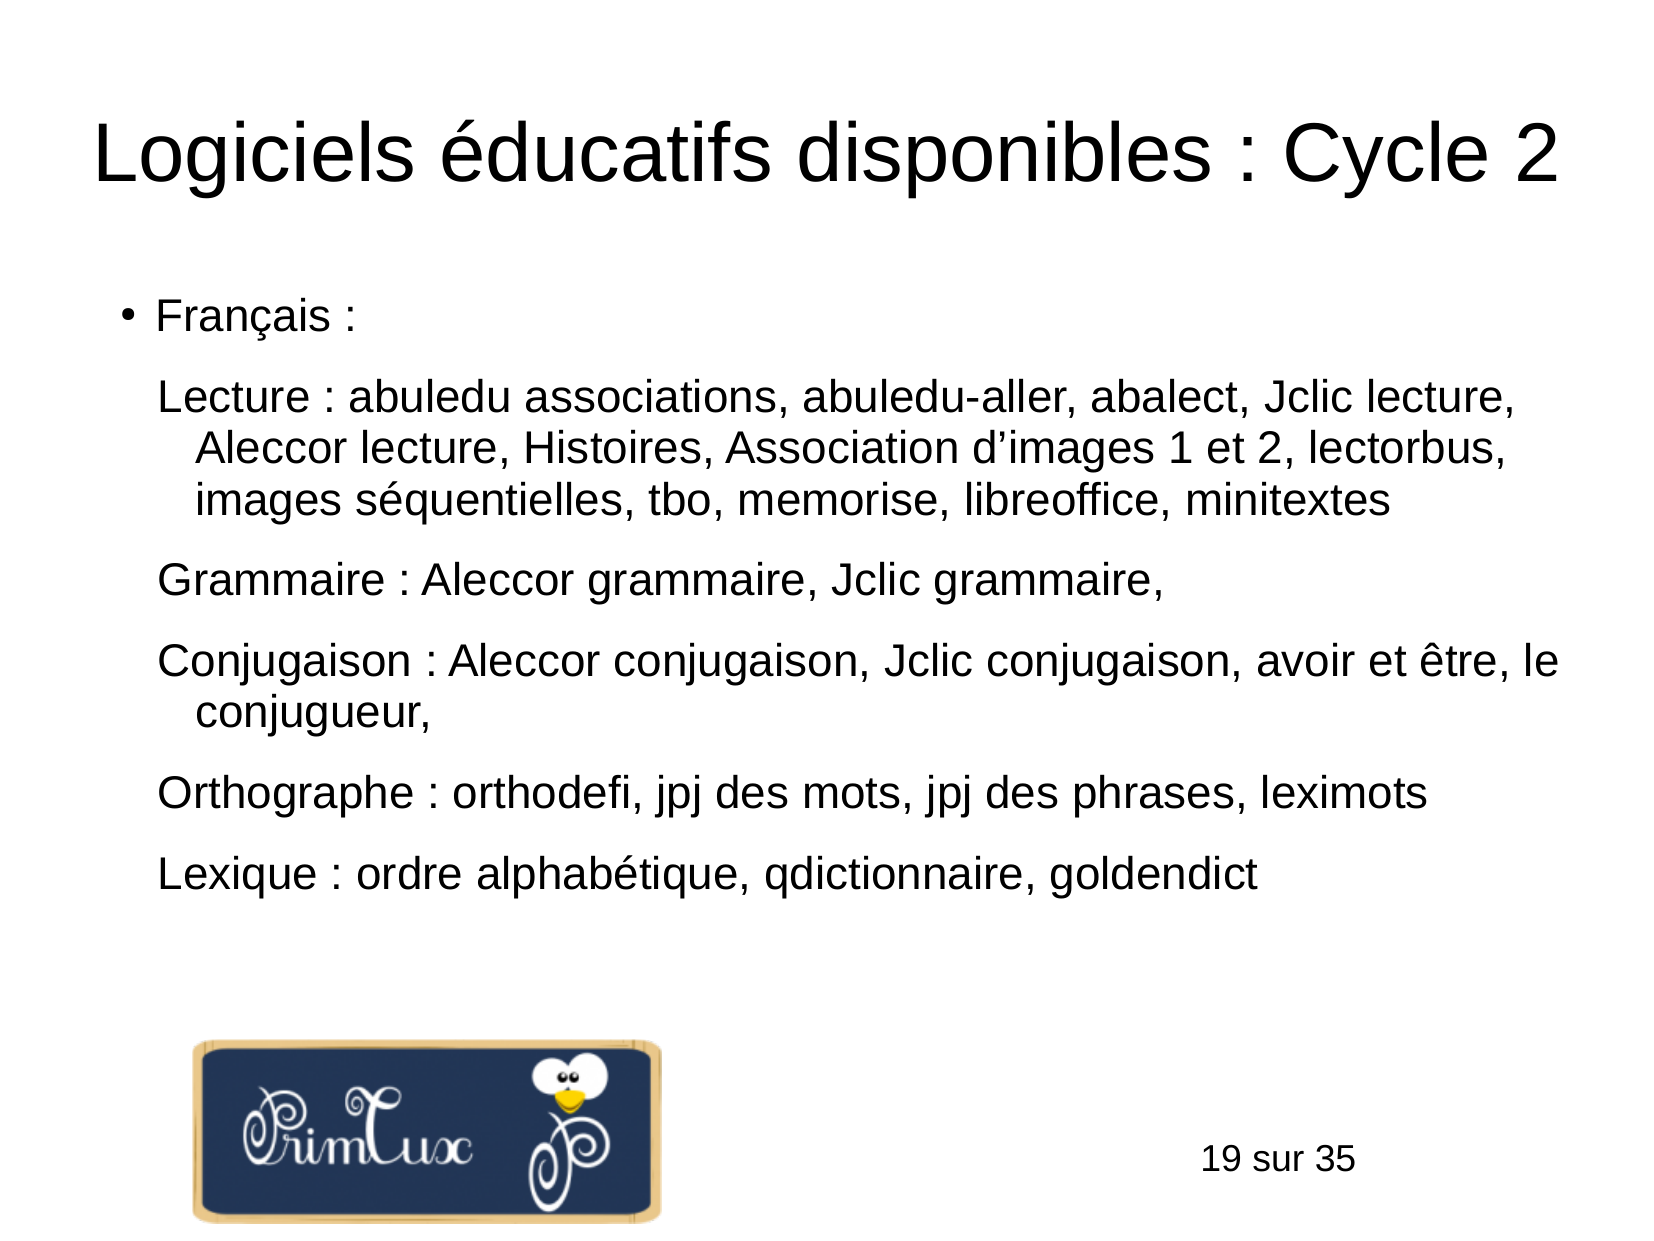

# Logiciels éducatifs disponibles : Cycle 2
Français :
Lecture : abuledu associations, abuledu-aller, abalect, Jclic lecture, Aleccor lecture, Histoires, Association d’images 1 et 2, lectorbus, images séquentielles, tbo, memorise, libreoffice, minitextes
Grammaire : Aleccor grammaire, Jclic grammaire,
Conjugaison : Aleccor conjugaison, Jclic conjugaison, avoir et être, le conjugueur,
Orthographe : orthodefi, jpj des mots, jpj des phrases, leximots
Lexique : ordre alphabétique, qdictionnaire, goldendict